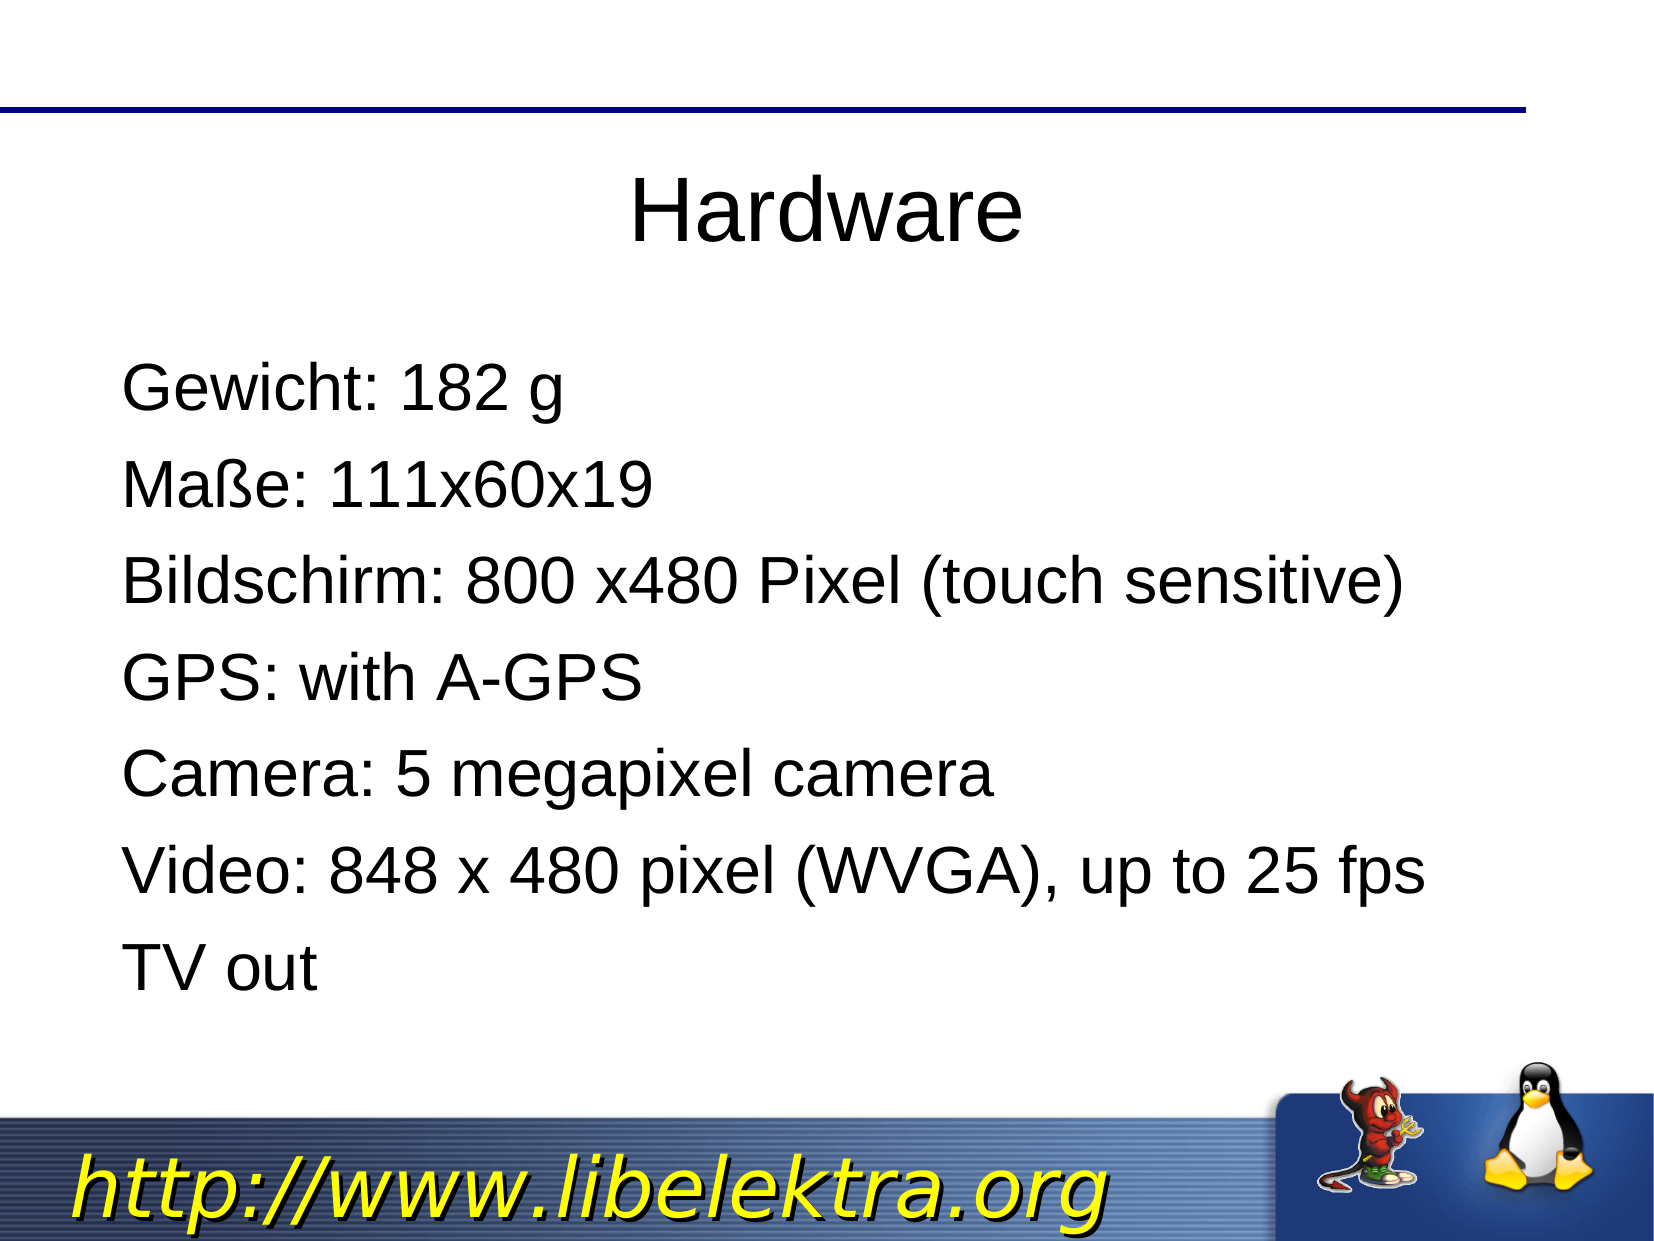

# Hardware
Gewicht: 182 g
Maße: 111x60x19
Bildschirm: 800 x480 Pixel (touch sensitive)
GPS: with A-GPS
Camera: 5 megapixel camera
Video: 848 x 480 pixel (WVGA), up to 25 fps
TV out